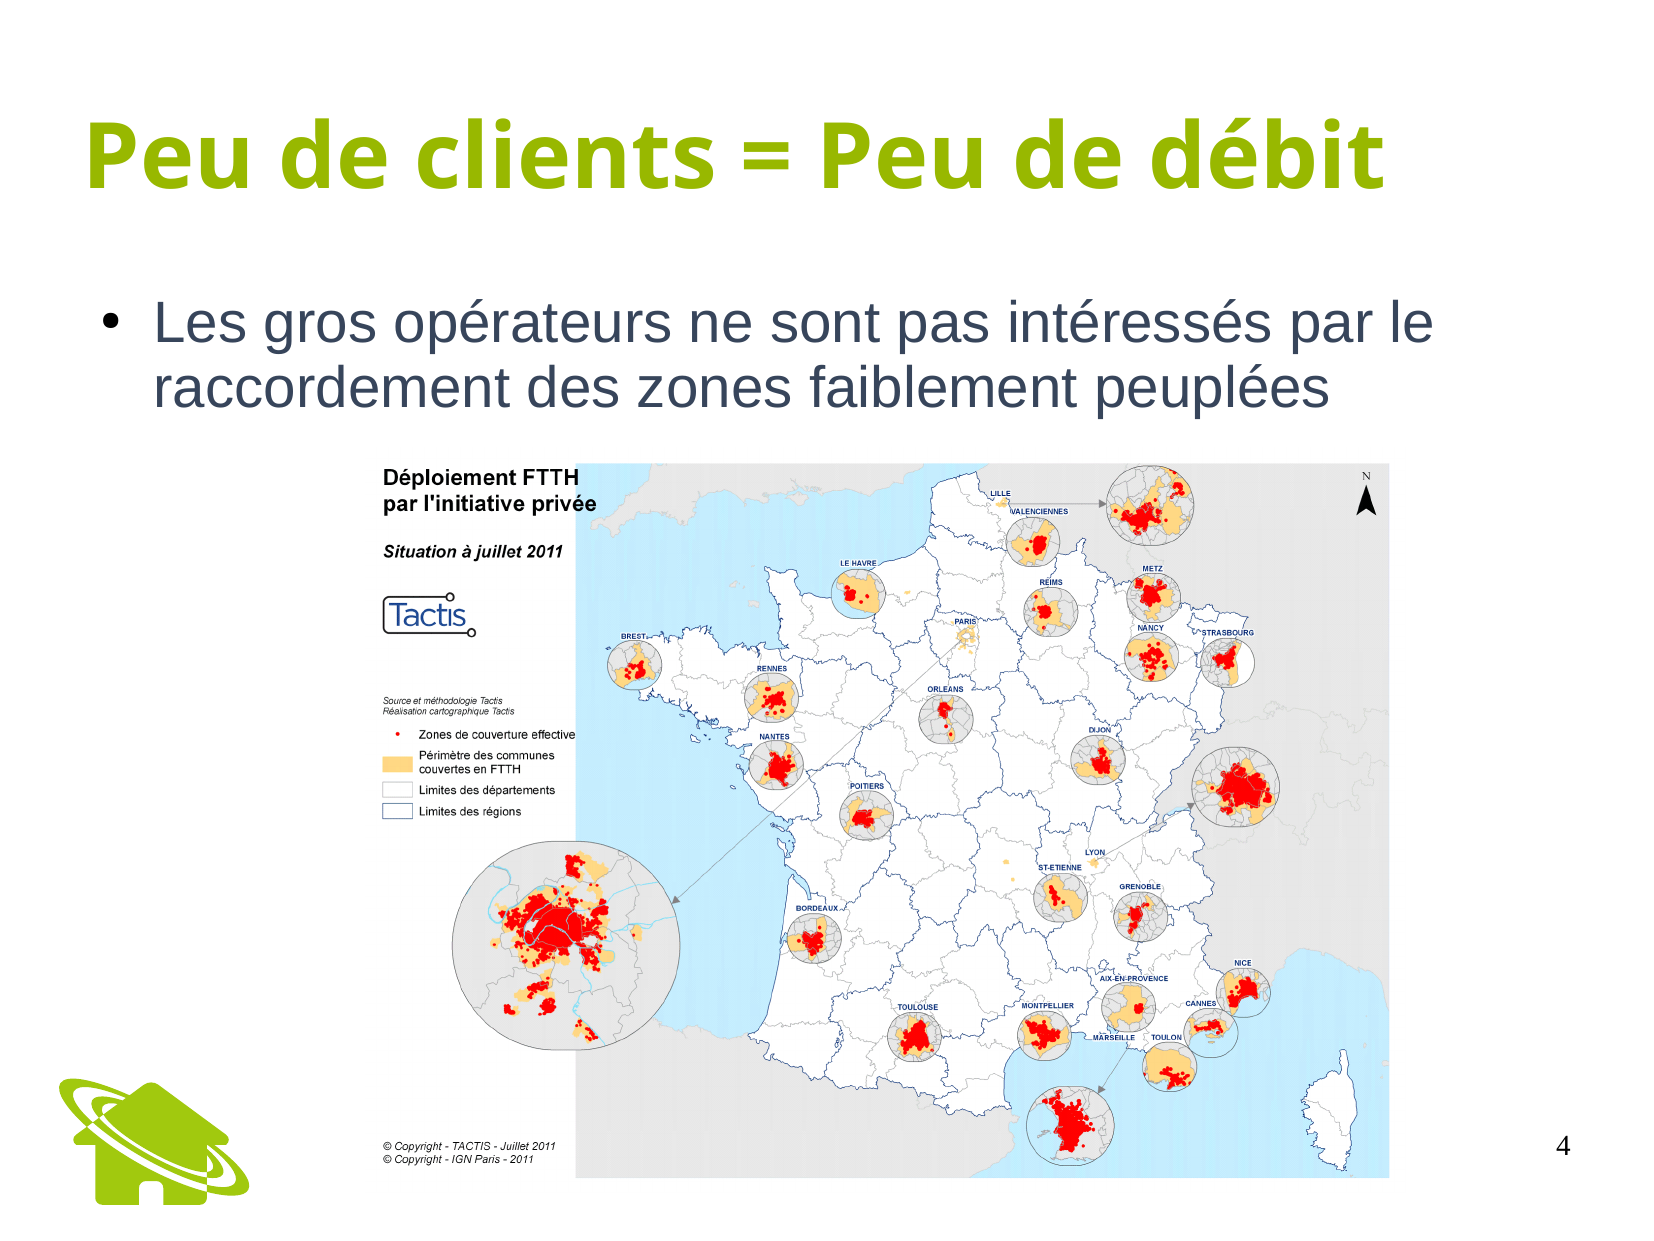

# Peu de clients = Peu de débit
Les gros opérateurs ne sont pas intéressés par le raccordement des zones faiblement peuplées
4